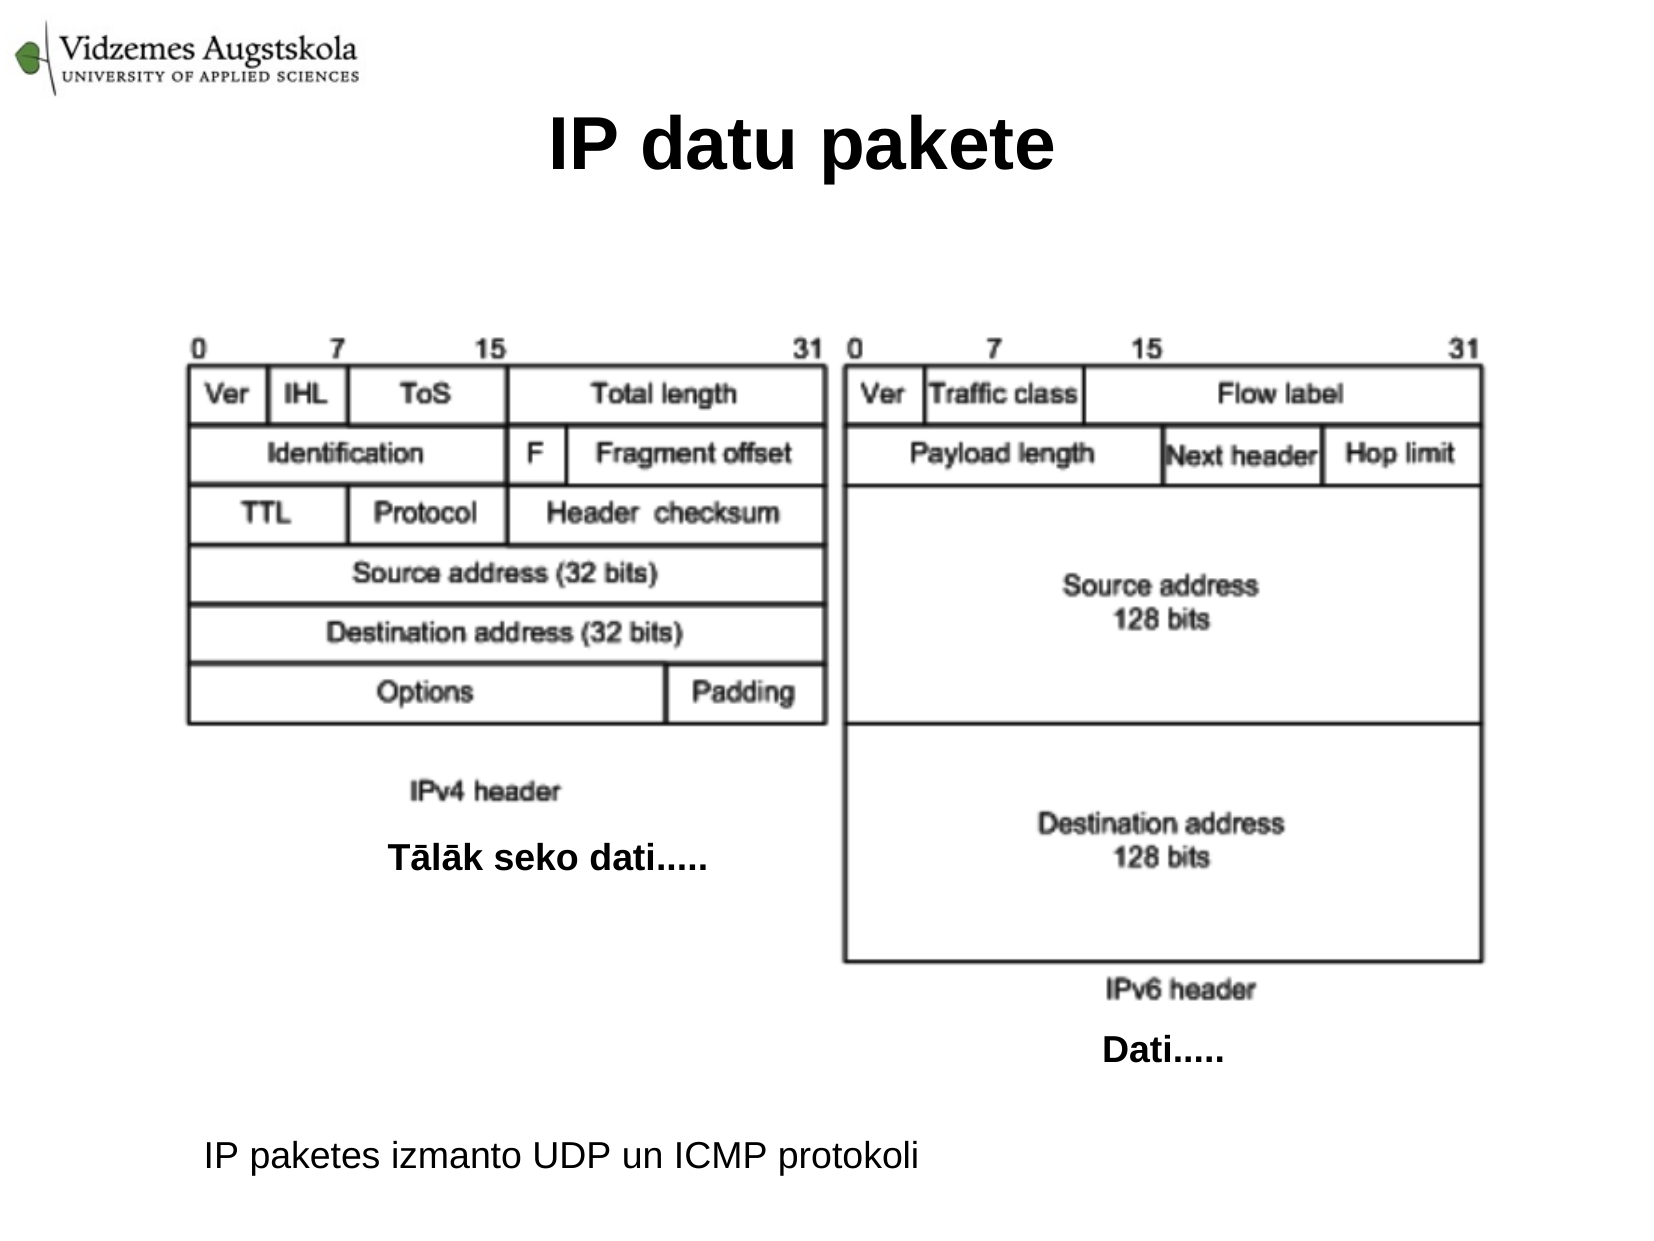

# IP datu pakete
Tālāk seko dati.....
Dati.....
IP paketes izmanto UDP un ICMP protokoli